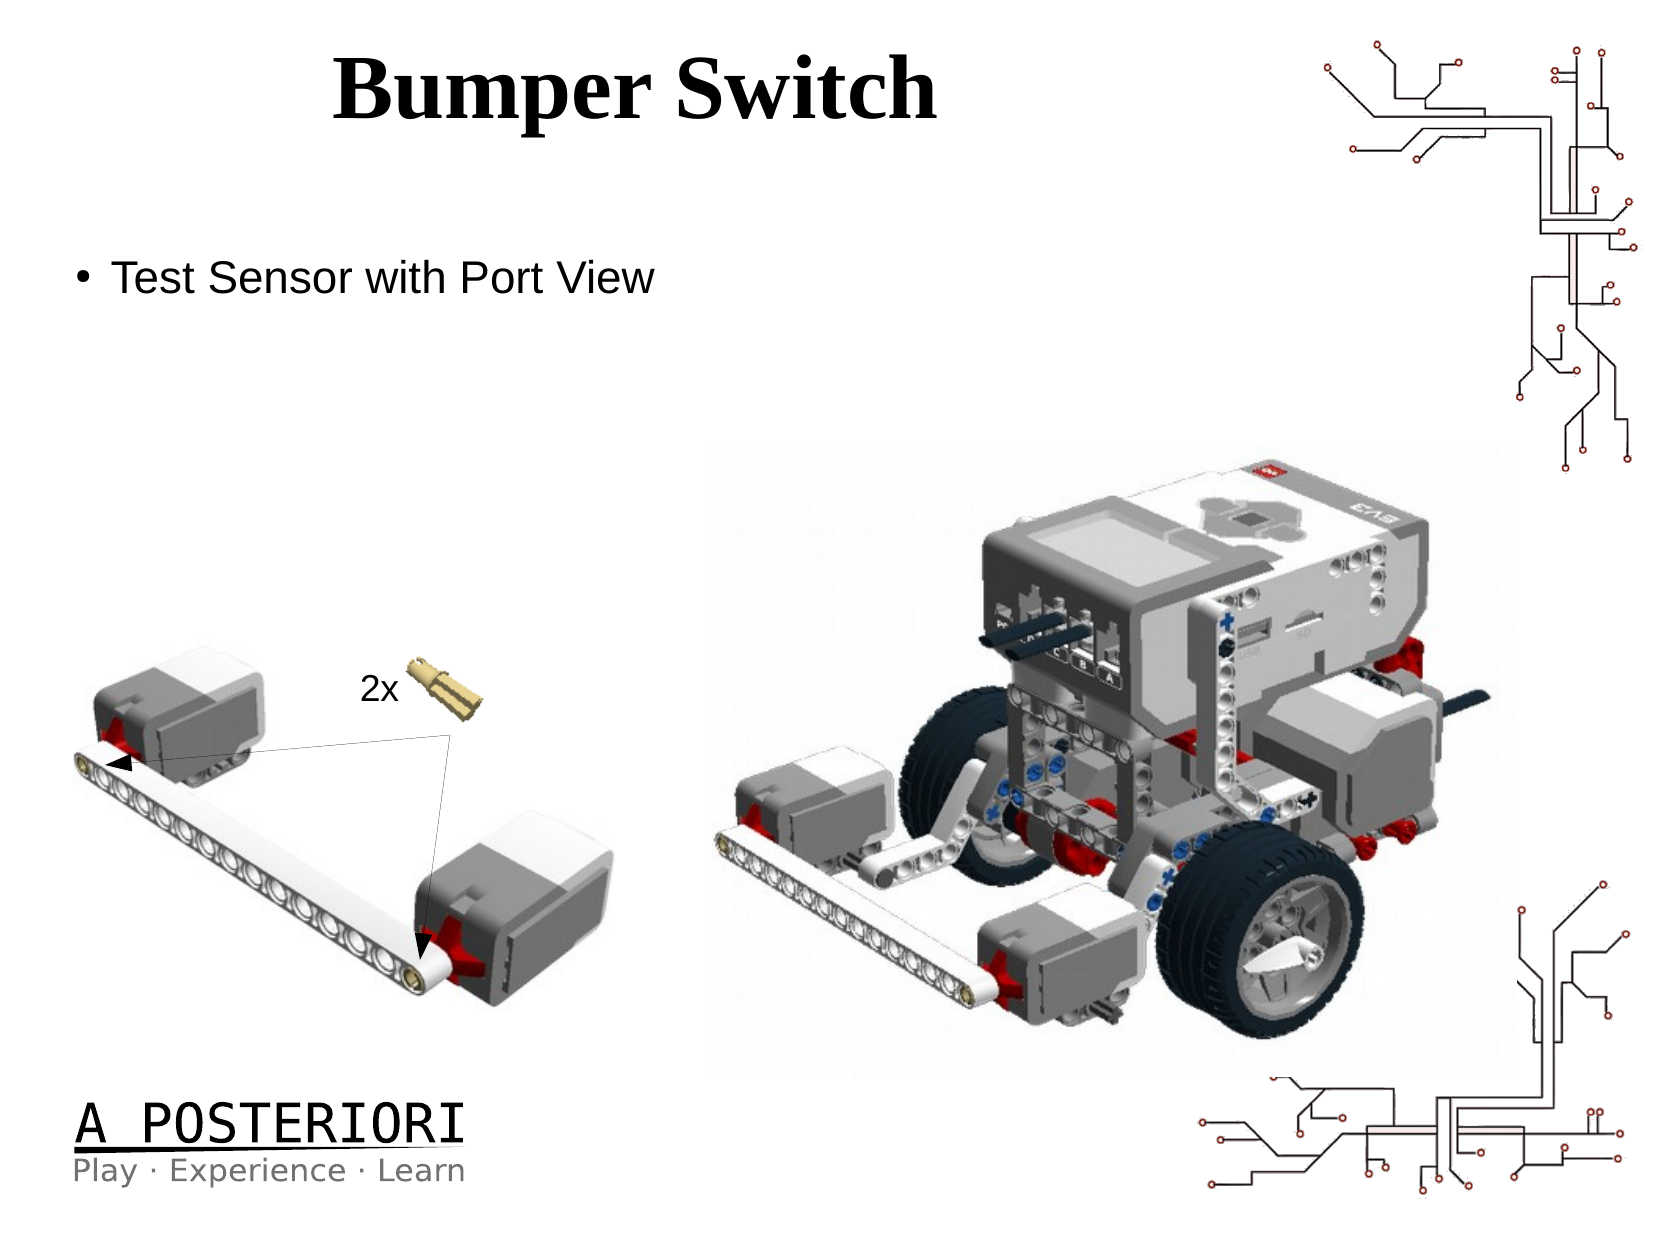

# Bumper Switch
Test Sensor with Port View
2x